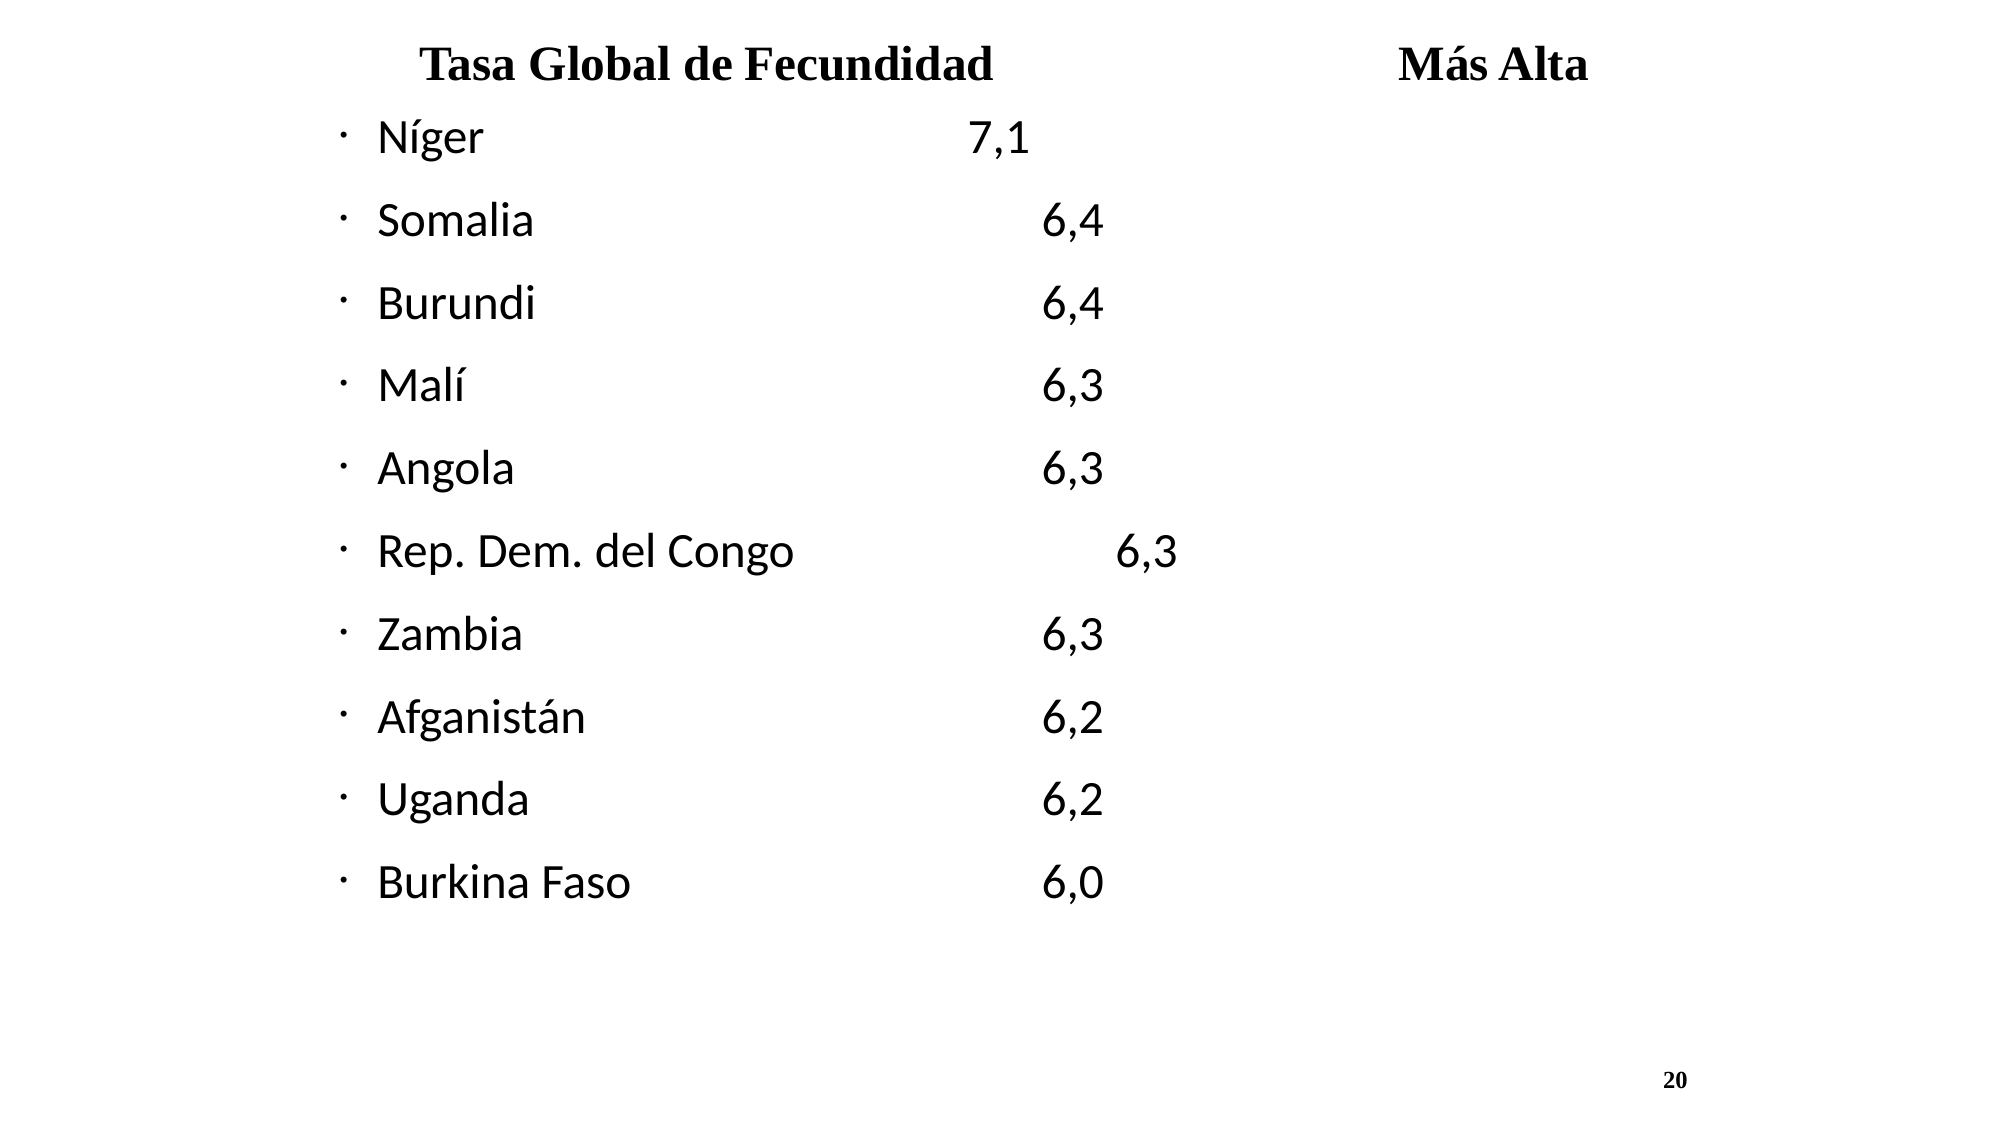

Tasa Global de Fecundidad Más Alta
# Níger 							7,1
Somalia 							6,4
Burundi 							6,4
Malí 								6,3
Angola 							6,3
Rep. Dem. del Congo 					6,3
Zambia 							6,3
Afganistán 							6,2
Uganda 							6,2
Burkina Faso 						6,0